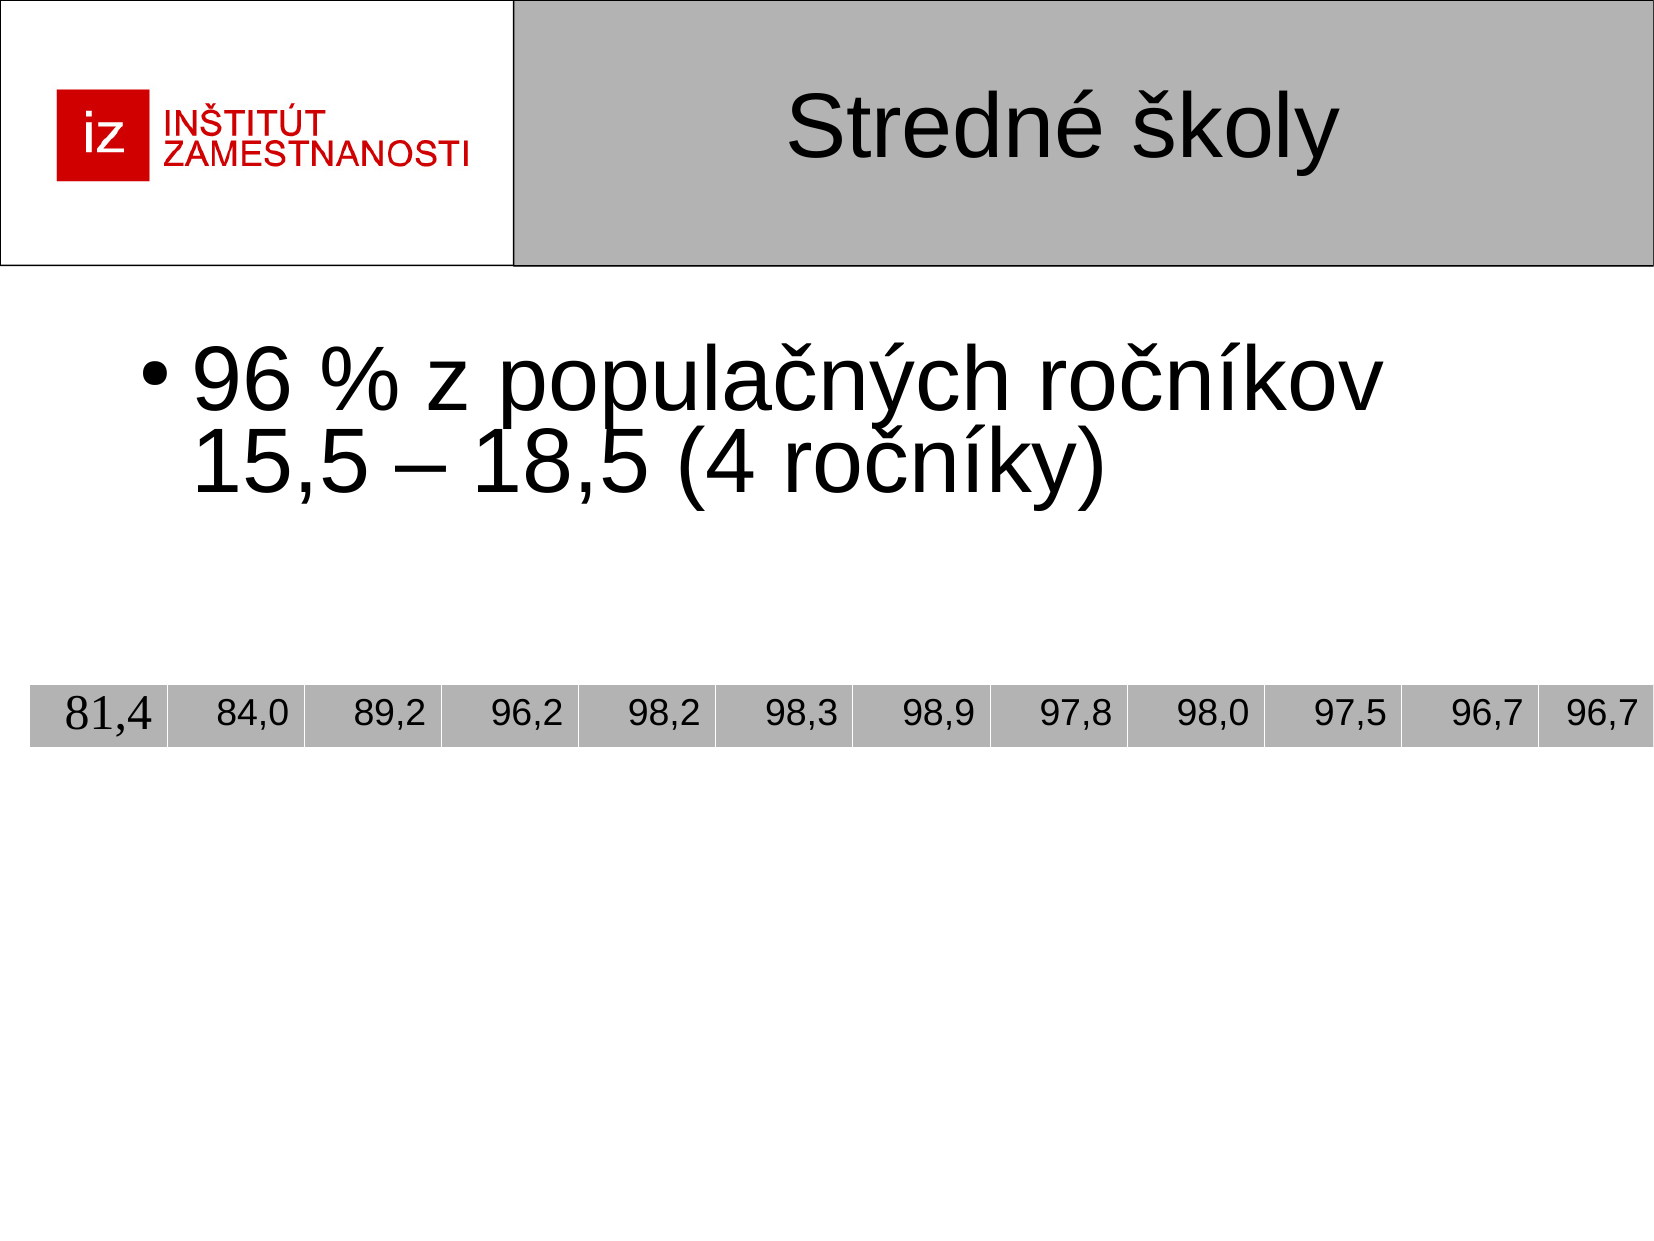

# Stredné školy
96 % z populačných ročníkov 15,5 – 18,5 (4 ročníky)
| 81,4 | 84,0 | 89,2 | 96,2 | 98,2 | 98,3 | 98,9 | 97,8 | 98,0 | 97,5 | 96,7 | 96,7 |
| --- | --- | --- | --- | --- | --- | --- | --- | --- | --- | --- | --- |